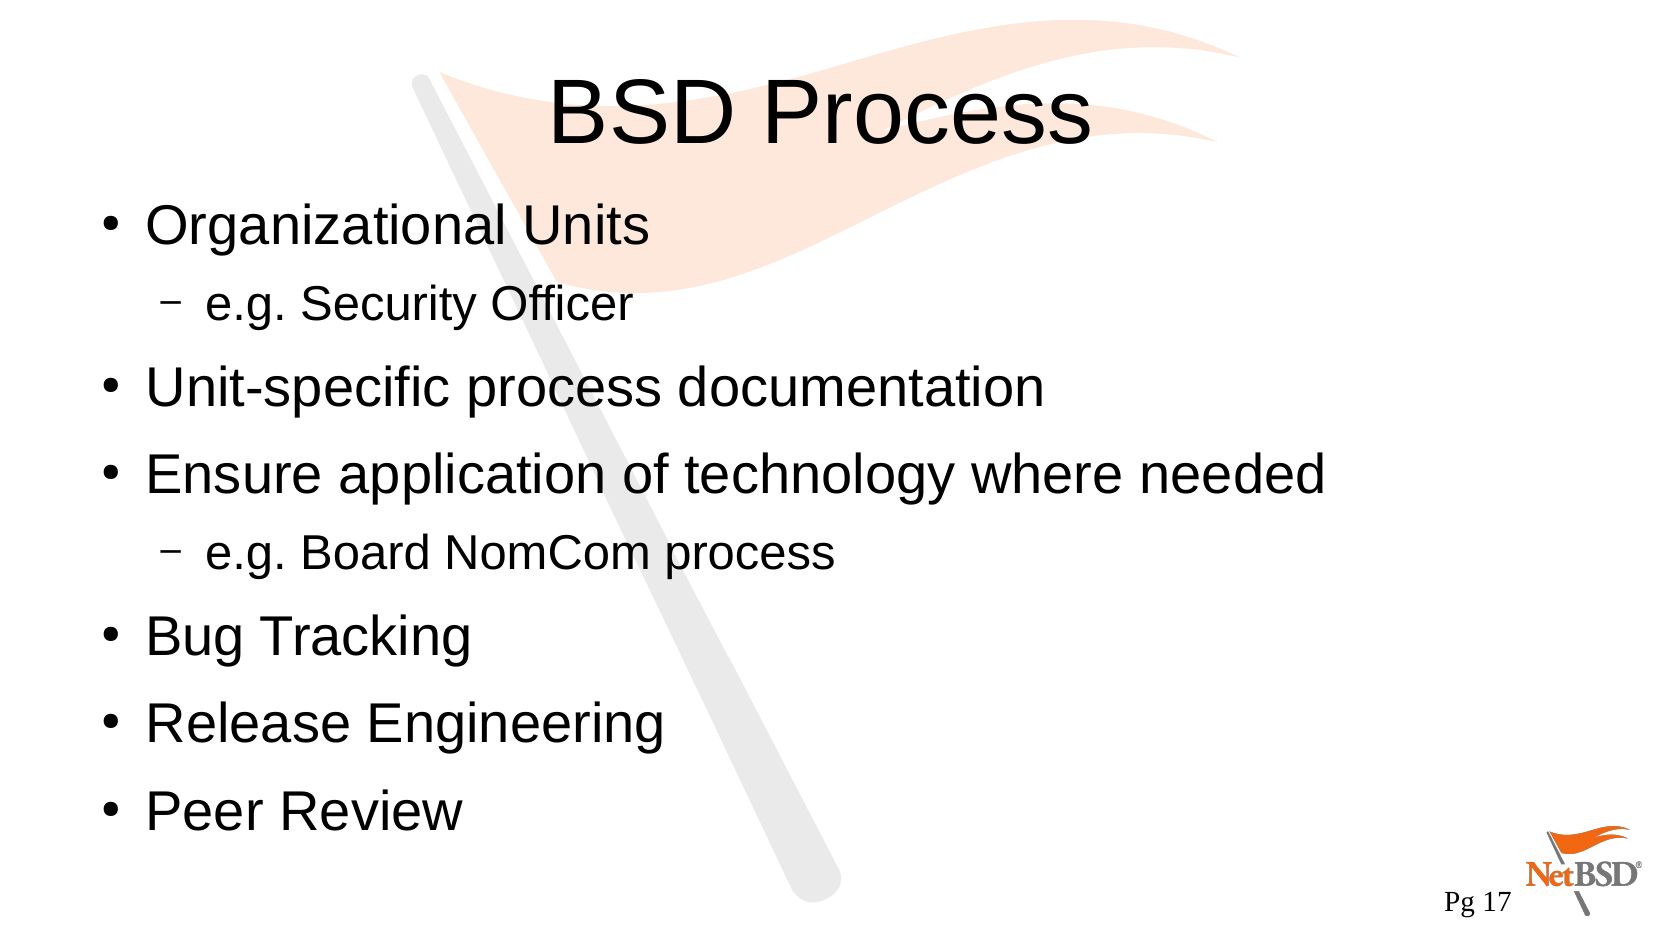

# BSD Process
Organizational Units
e.g. Security Officer
Unit-specific process documentation
Ensure application of technology where needed
e.g. Board NomCom process
Bug Tracking
Release Engineering
Peer Review